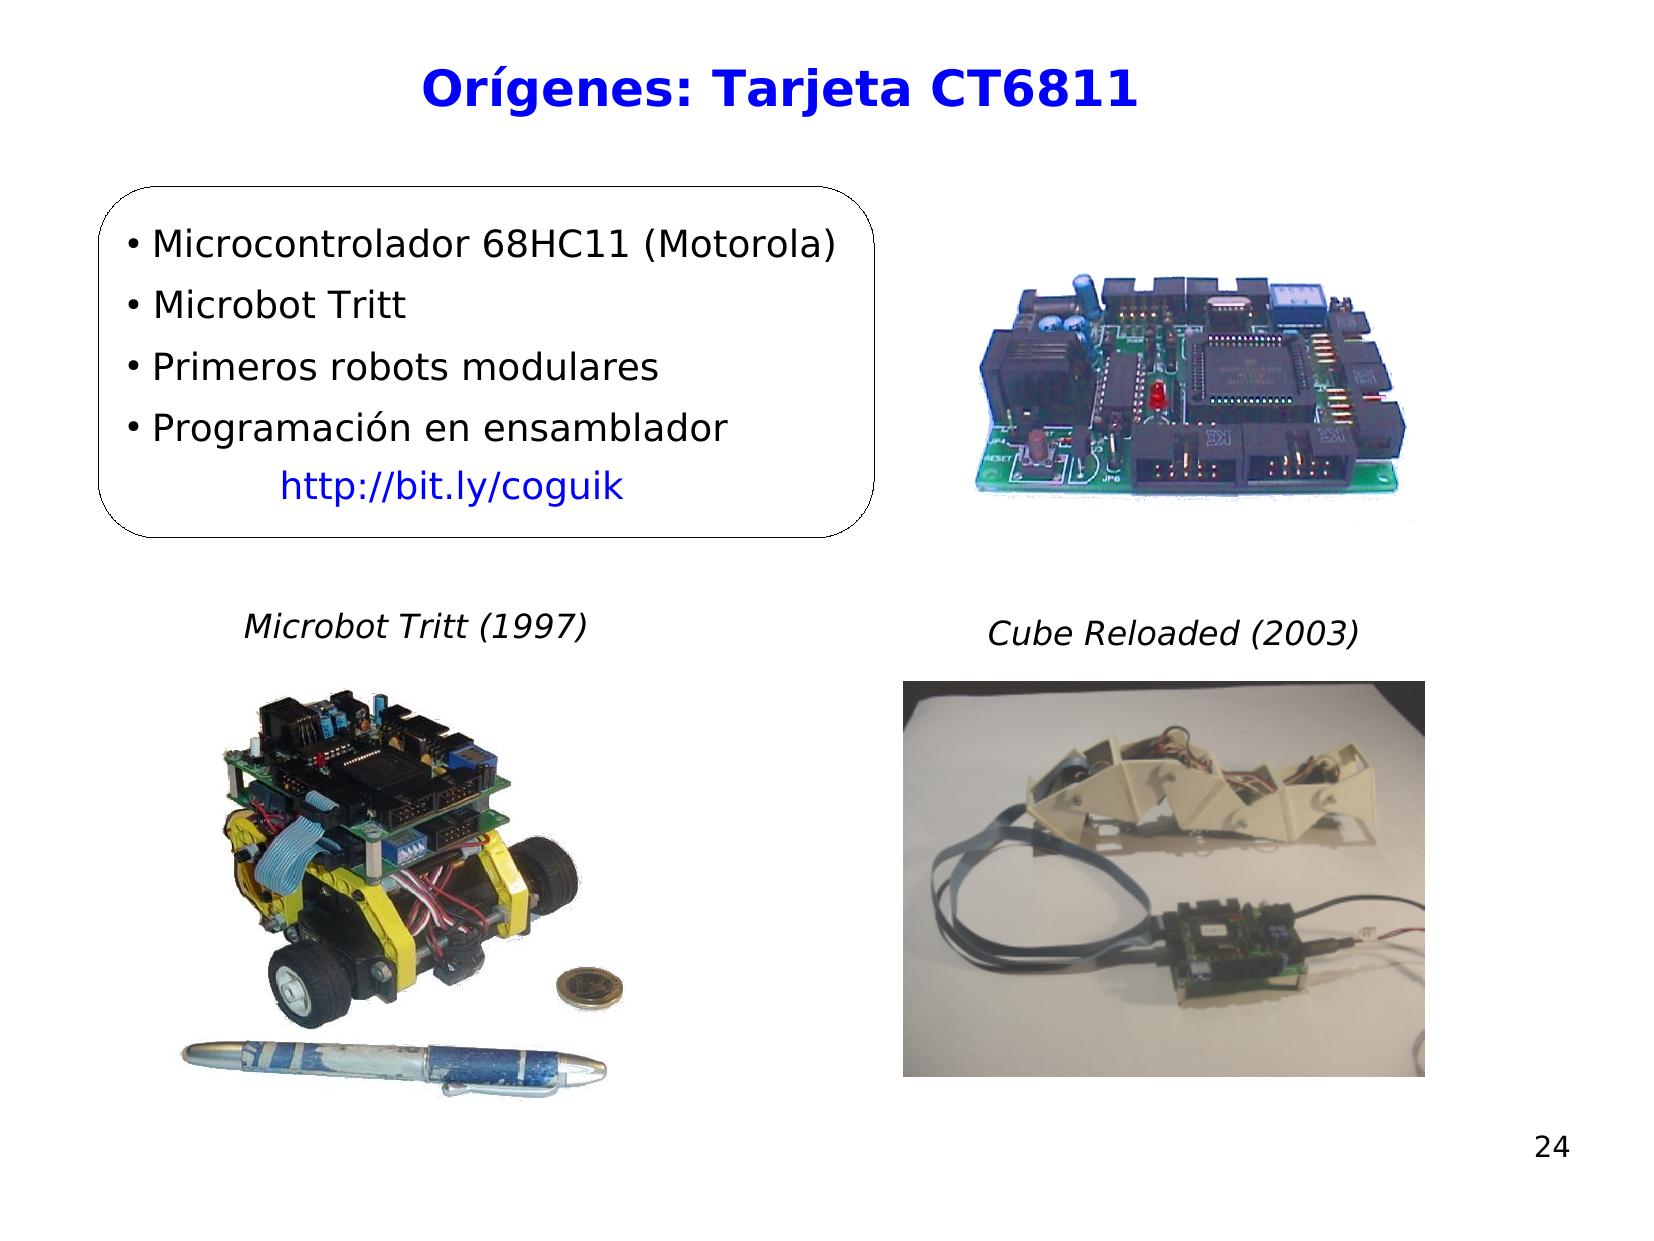

Orígenes: Tarjeta CT6811
 Microcontrolador 68HC11 (Motorola)
 Microbot Tritt
 Primeros robots modulares
 Programación en ensamblador
http://bit.ly/coguik
Microbot Tritt (1997)
Cube Reloaded (2003)
24